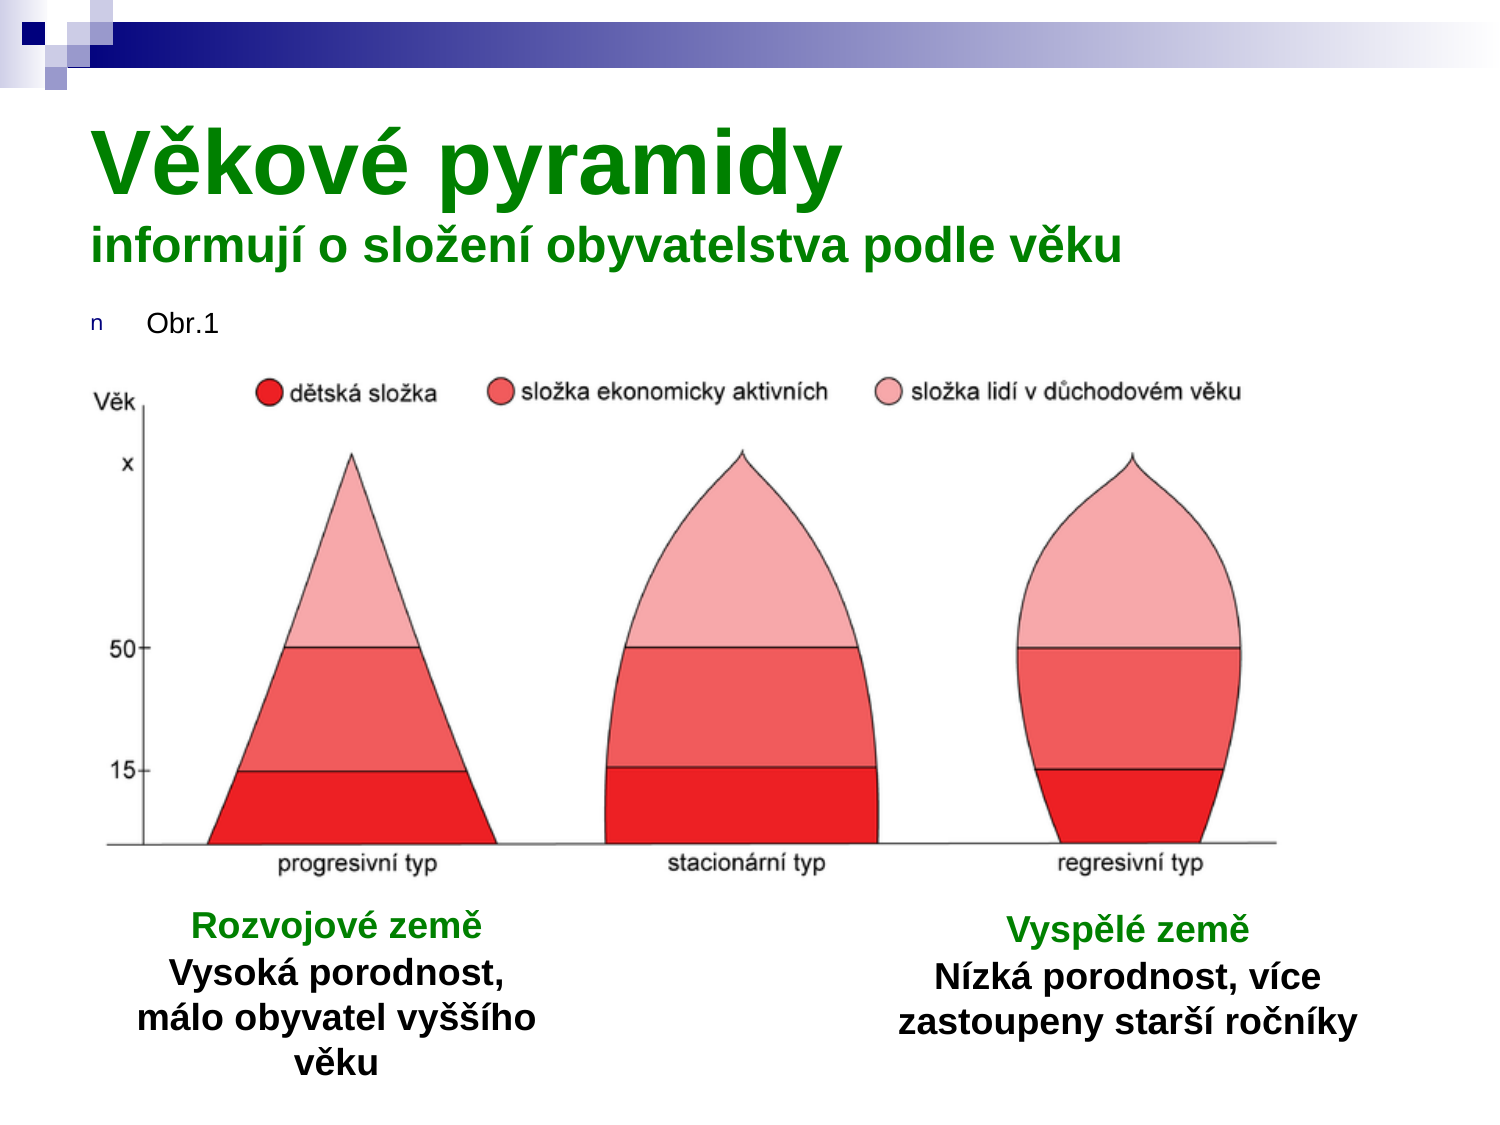

# Věkové pyramidy informují o složení obyvatelstva podle věku
Obr.1
Rozvojové země
Vysoká porodnost, málo obyvatel vyššího věku
Vyspělé země
Nízká porodnost, více zastoupeny starší ročníky